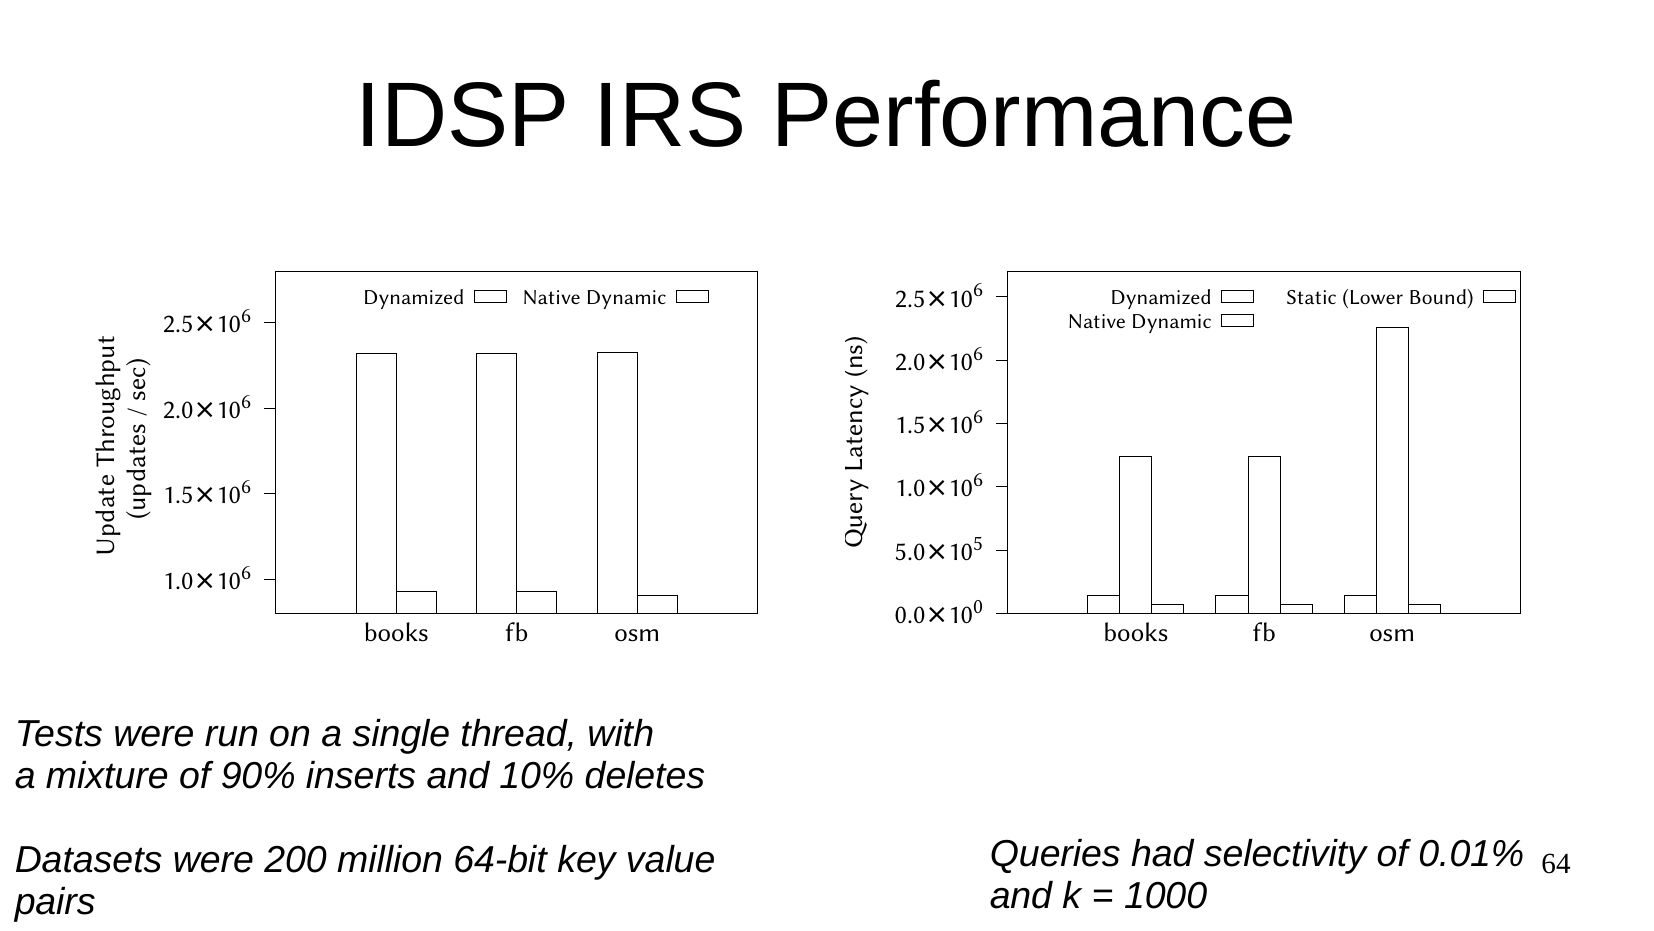

# IDSP IRS Performance
Tests were run on a single thread, with
a mixture of 90% inserts and 10% deletes
Datasets were 200 million 64-bit key value
pairs
Queries had selectivity of 0.01%
and k = 1000
64